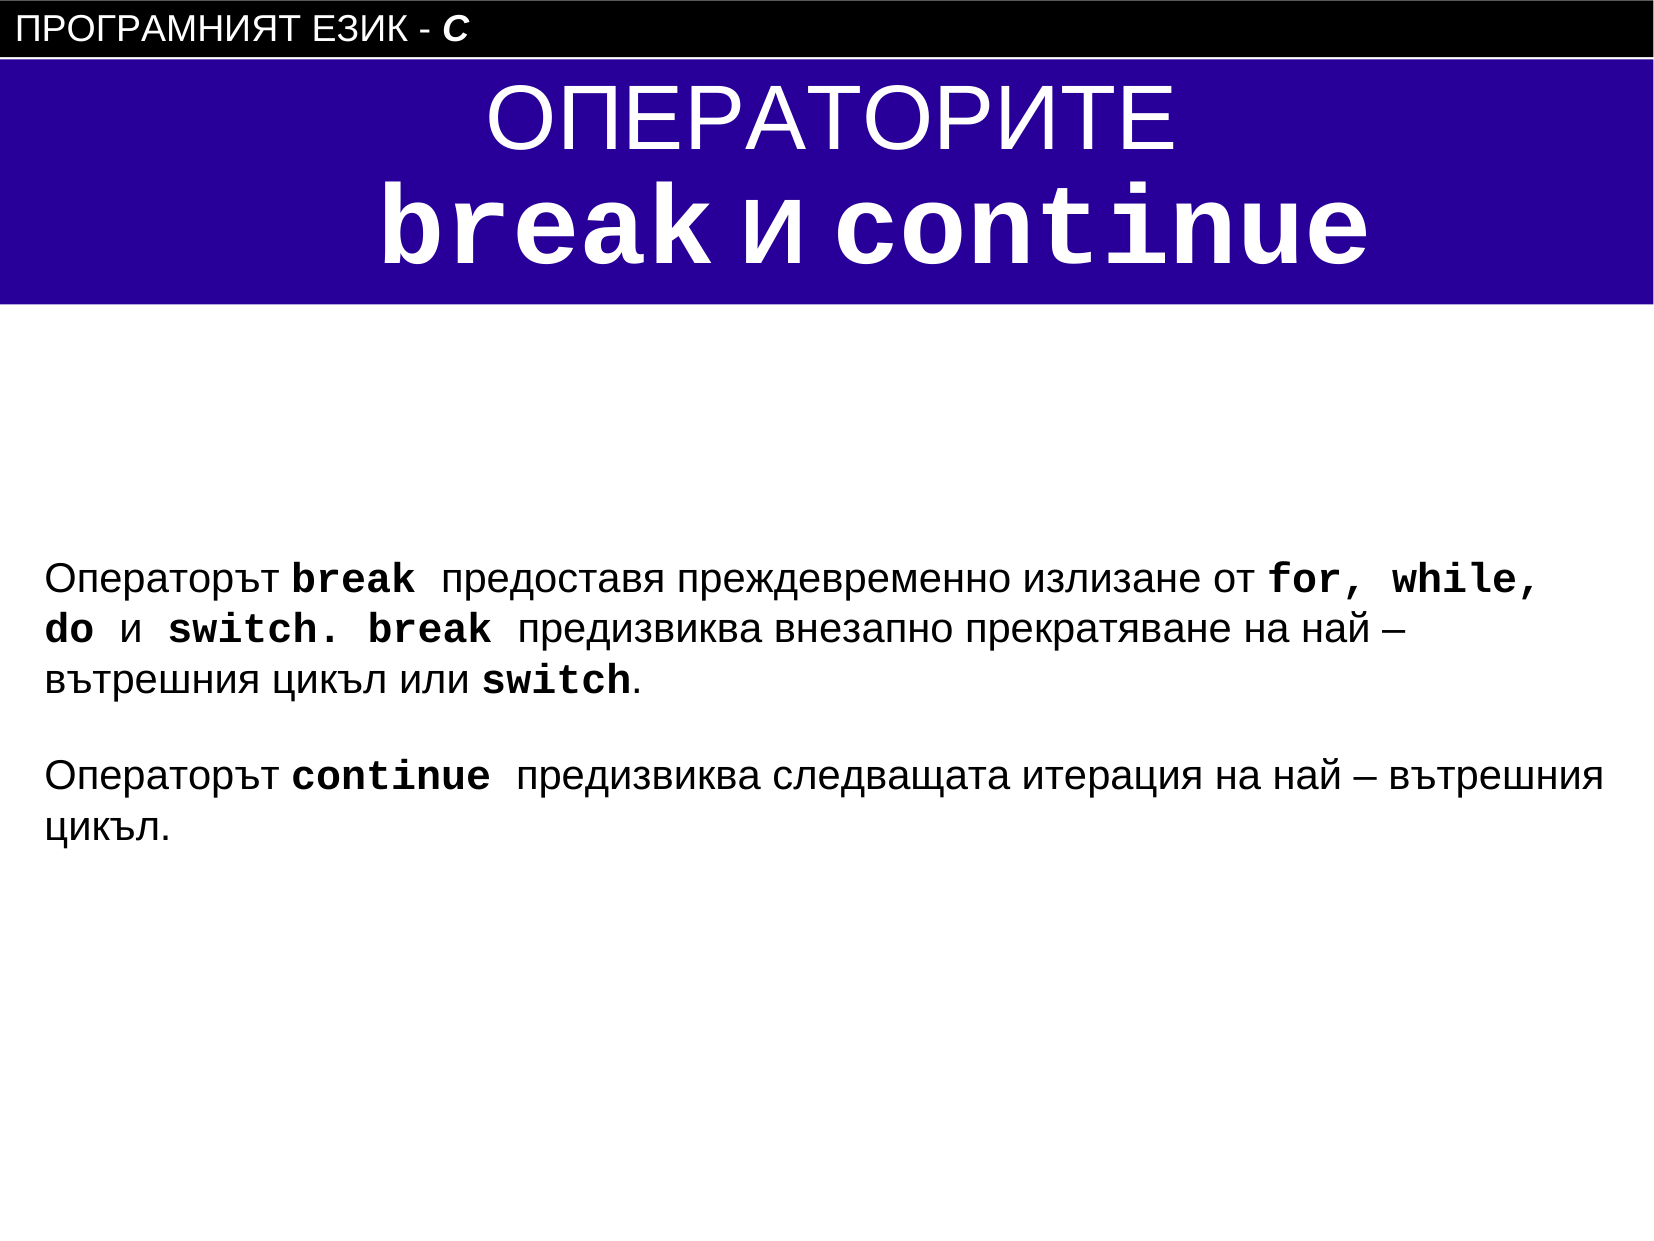

ПРОГРАМНИЯT ЕЗИК - С
					 ОПЕРАТОРИТЕ
				 break И continue
Операторът break предоставя преждевременно излизане от for, while, do и switch. break предизвиква внезапно прекратяване на най – вътрешния цикъл или switch.
Операторът continue предизвиква следващата итерация на най – вътрешния цикъл.